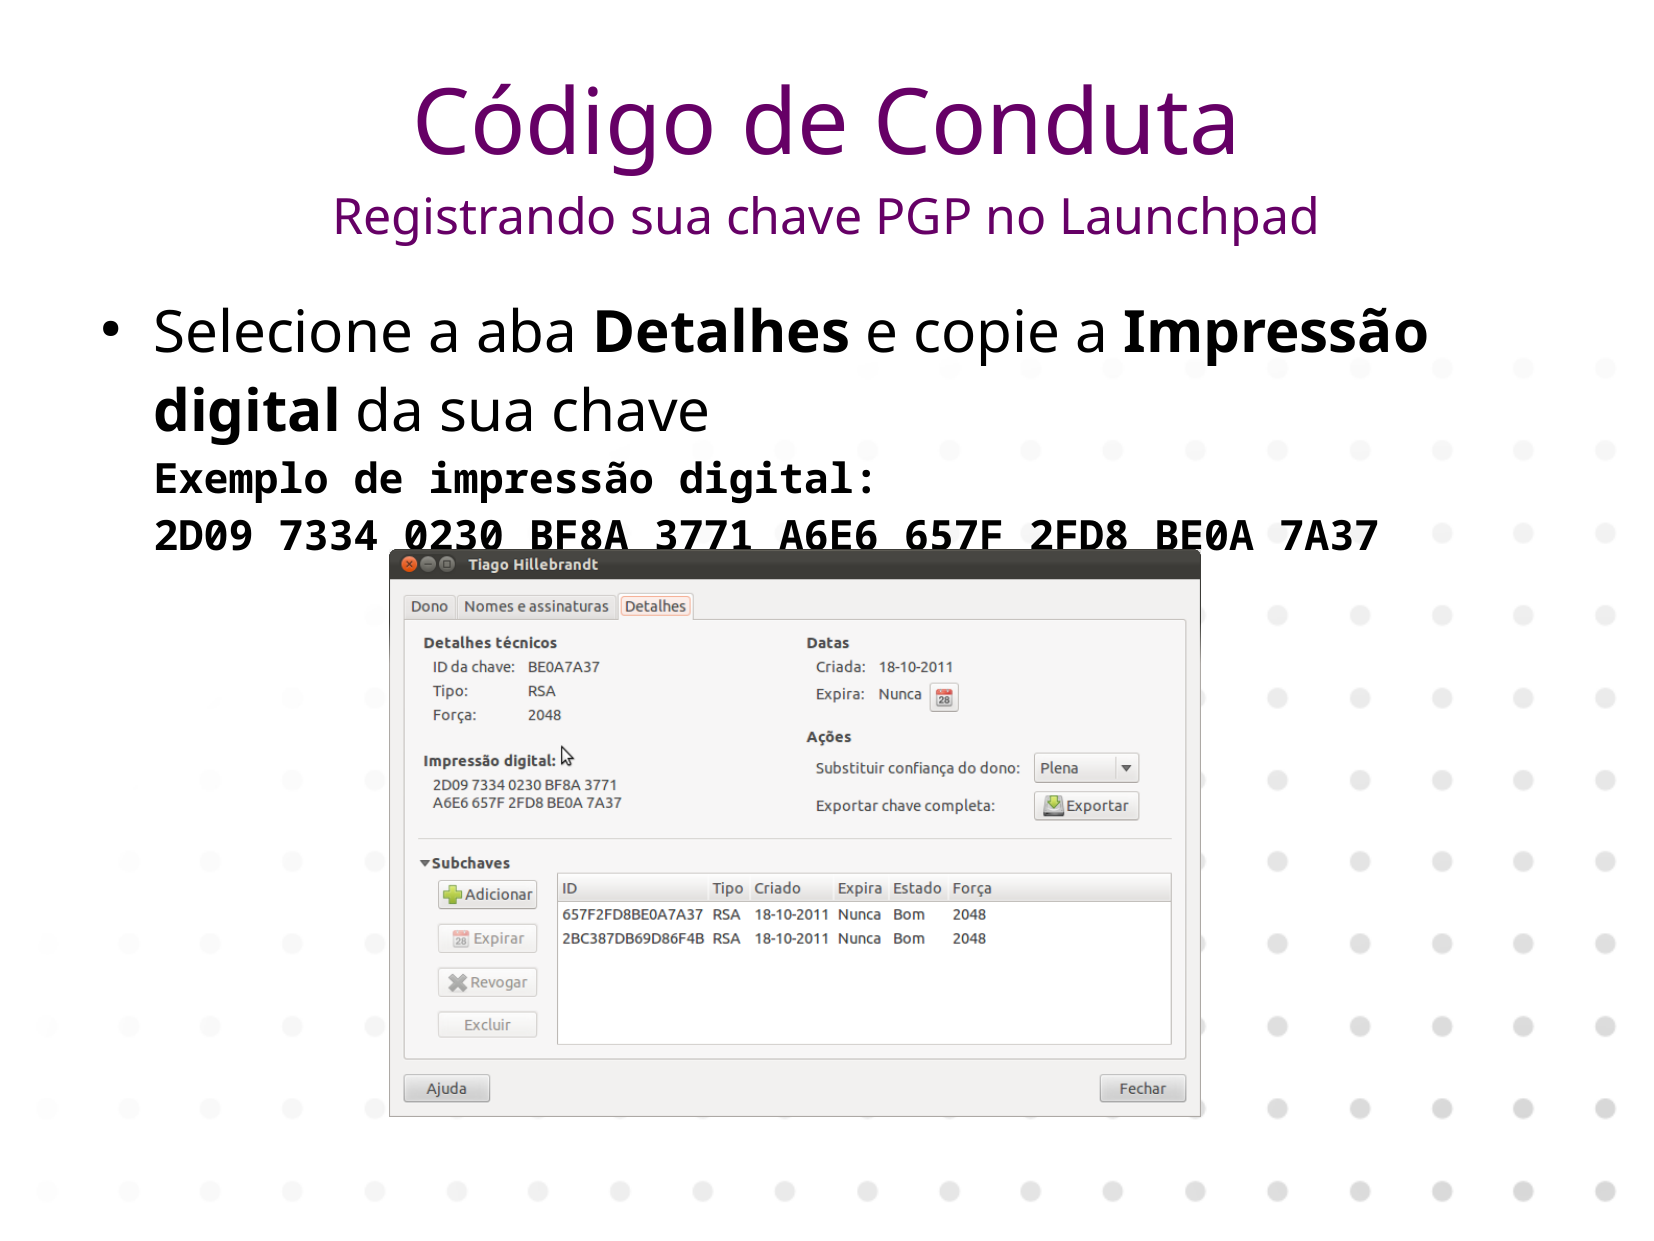

# Código de Conduta Registrando sua chave PGP no Launchpad
Selecione a aba Detalhes e copie a Impressão digital da sua chave
Exemplo de impressão digital:
2D09 7334 0230 BF8A 3771 A6E6 657F 2FD8 BE0A 7A37